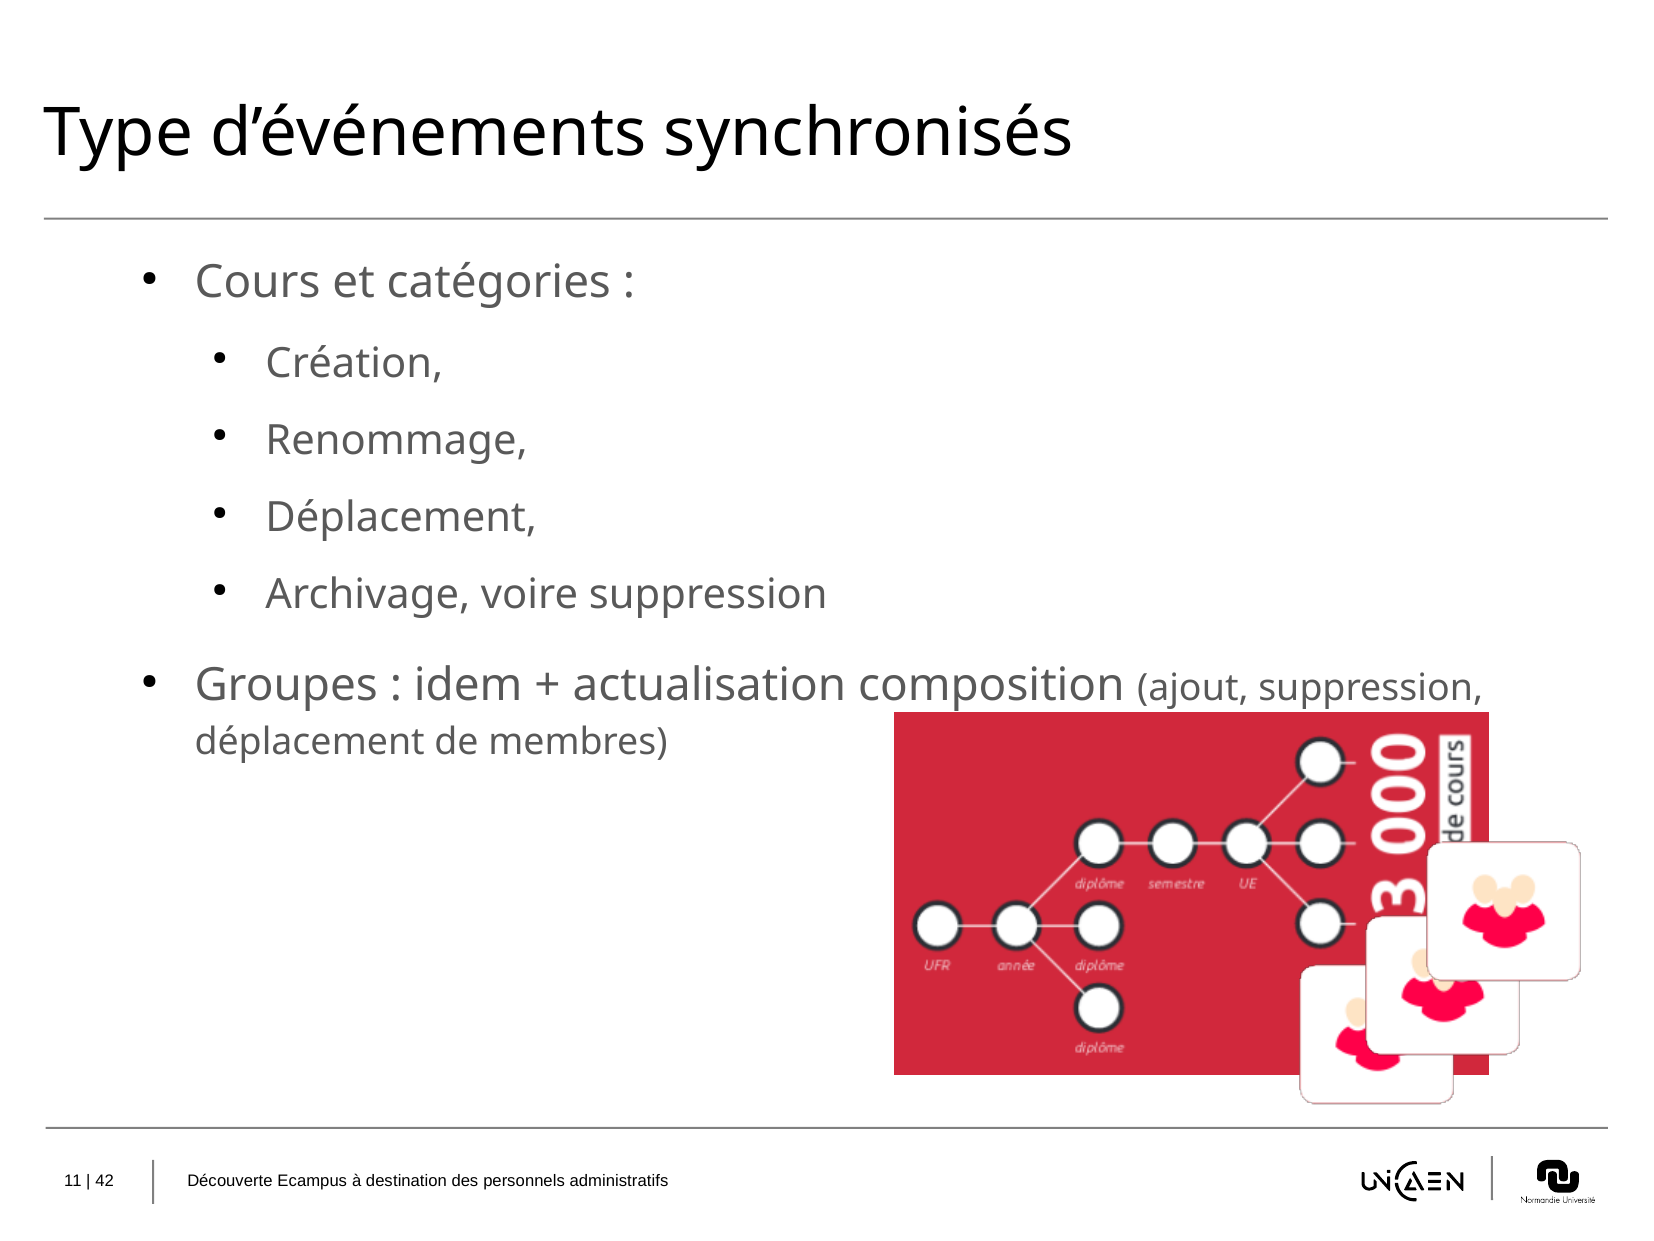

# Type d’événements synchronisés
Cours et catégories :
Création,
Renommage,
Déplacement,
Archivage, voire suppression
Groupes : idem + actualisation composition (ajout, suppression, déplacement de membres)
11
Découverte Ecampus pourn les personnels administratifs